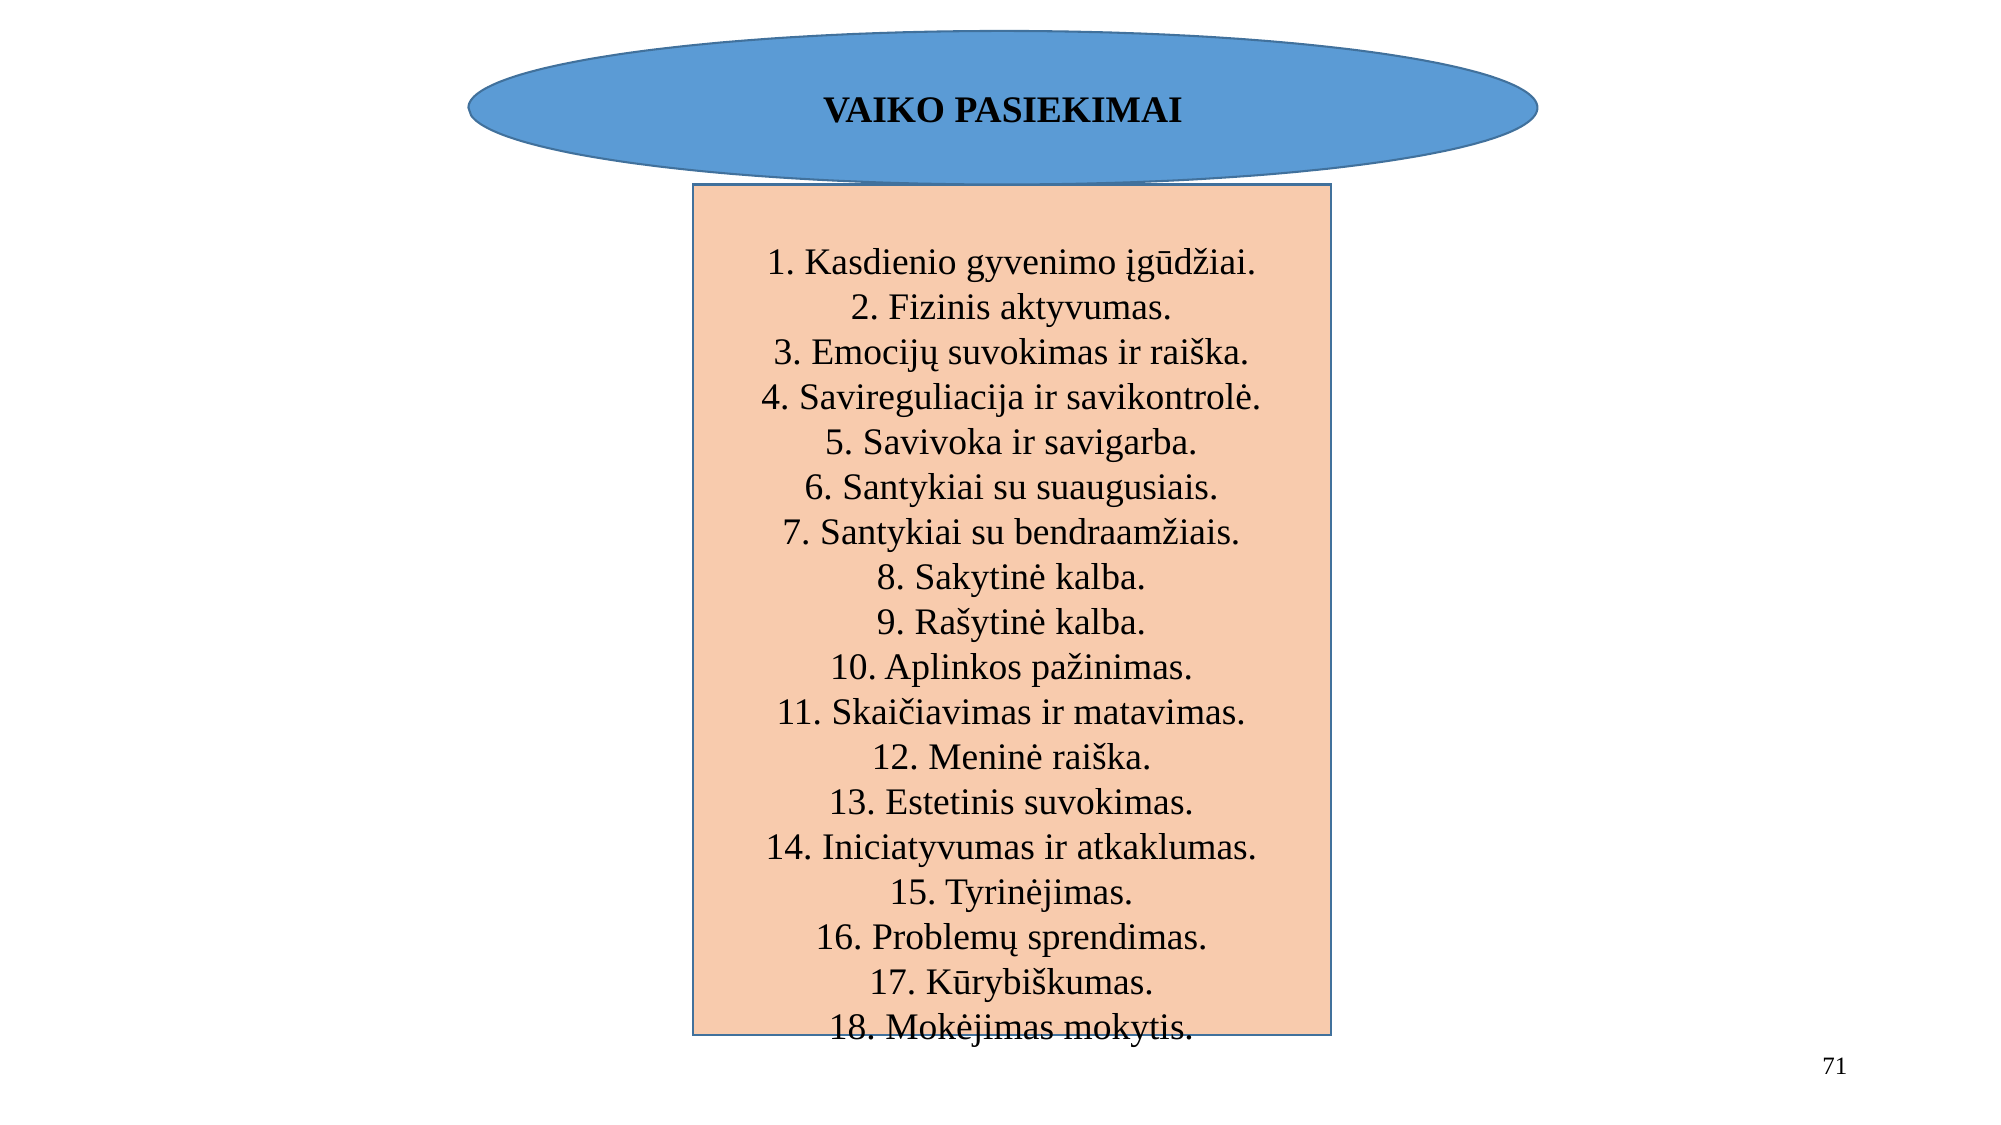

VAIKO PASIEKIMAI
1. Kasdienio gyvenimo įgūdžiai.
2. Fizinis aktyvumas.
3. Emocijų suvokimas ir raiška.
4. Savireguliacija ir savikontrolė.
5. Savivoka ir savigarba.
6. Santykiai su suaugusiais.
7. Santykiai su bendraamžiais.
8. Sakytinė kalba.
9. Rašytinė kalba.
10. Aplinkos pažinimas.
11. Skaičiavimas ir matavimas.
12. Meninė raiška.
13. Estetinis suvokimas.
14. Iniciatyvumas ir atkaklumas.
15. Tyrinėjimas.
16. Problemų sprendimas.
17. Kūrybiškumas.
18. Mokėjimas mokytis.
69